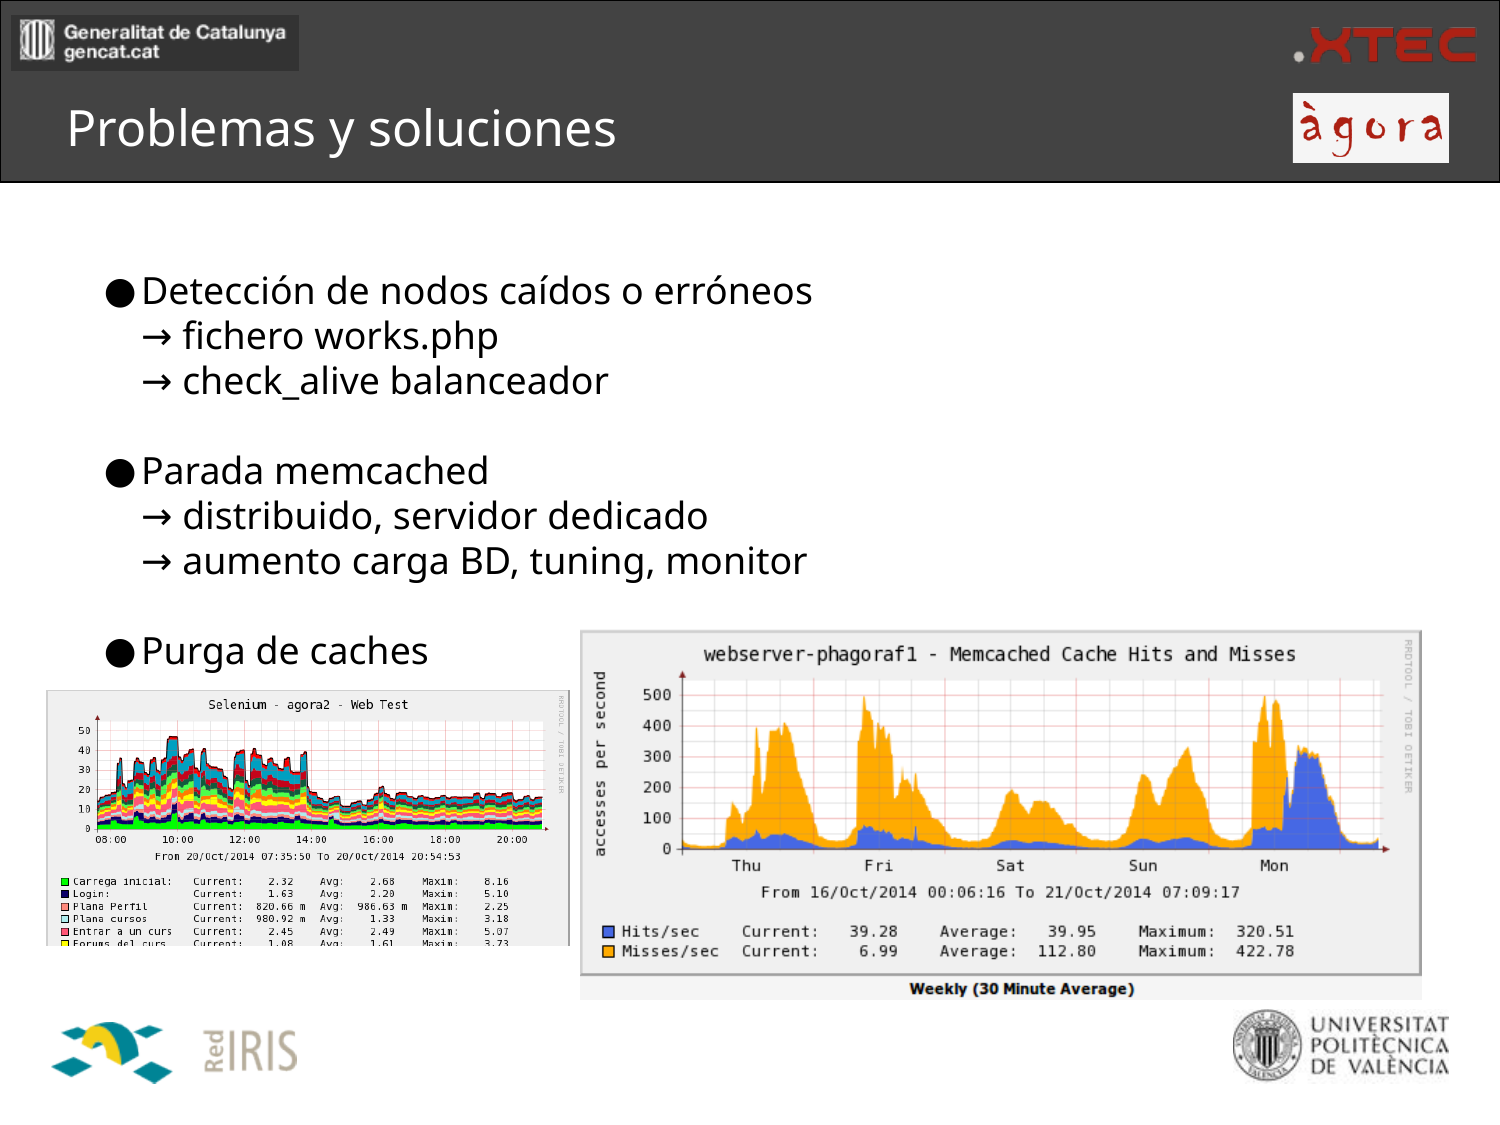

# Problemas y soluciones
Detección de nodos caídos o erróneos
→ fichero works.php
→ check_alive balanceador
Parada memcached
→ distribuido, servidor dedicado
→ aumento carga BD, tuning, monitor
Purga de caches